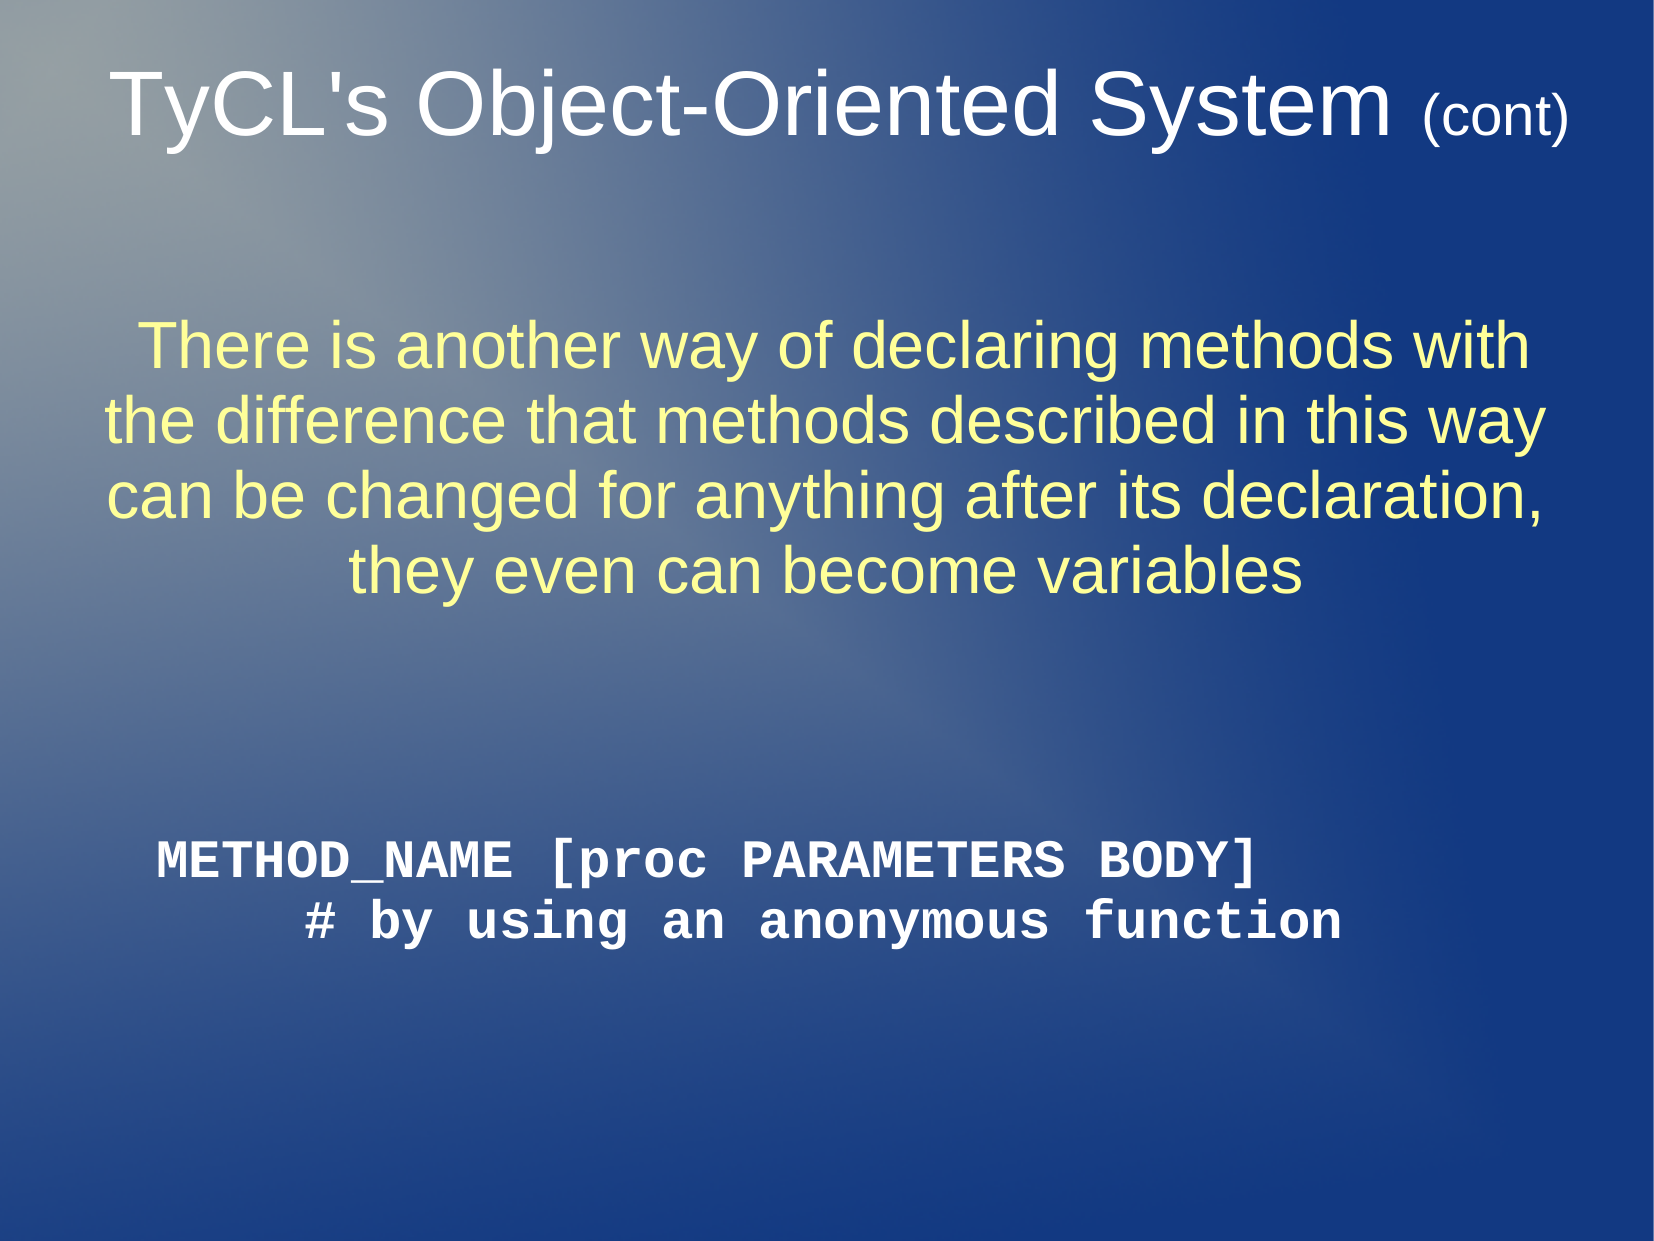

TyCL's Object-Oriented System (cont)
# There is another way of declaring methods with the difference that methods described in this way can be changed for anything after its declaration, they even can become variables
	METHOD_NAME [proc PARAMETERS BODY]
			# by using an anonymous function